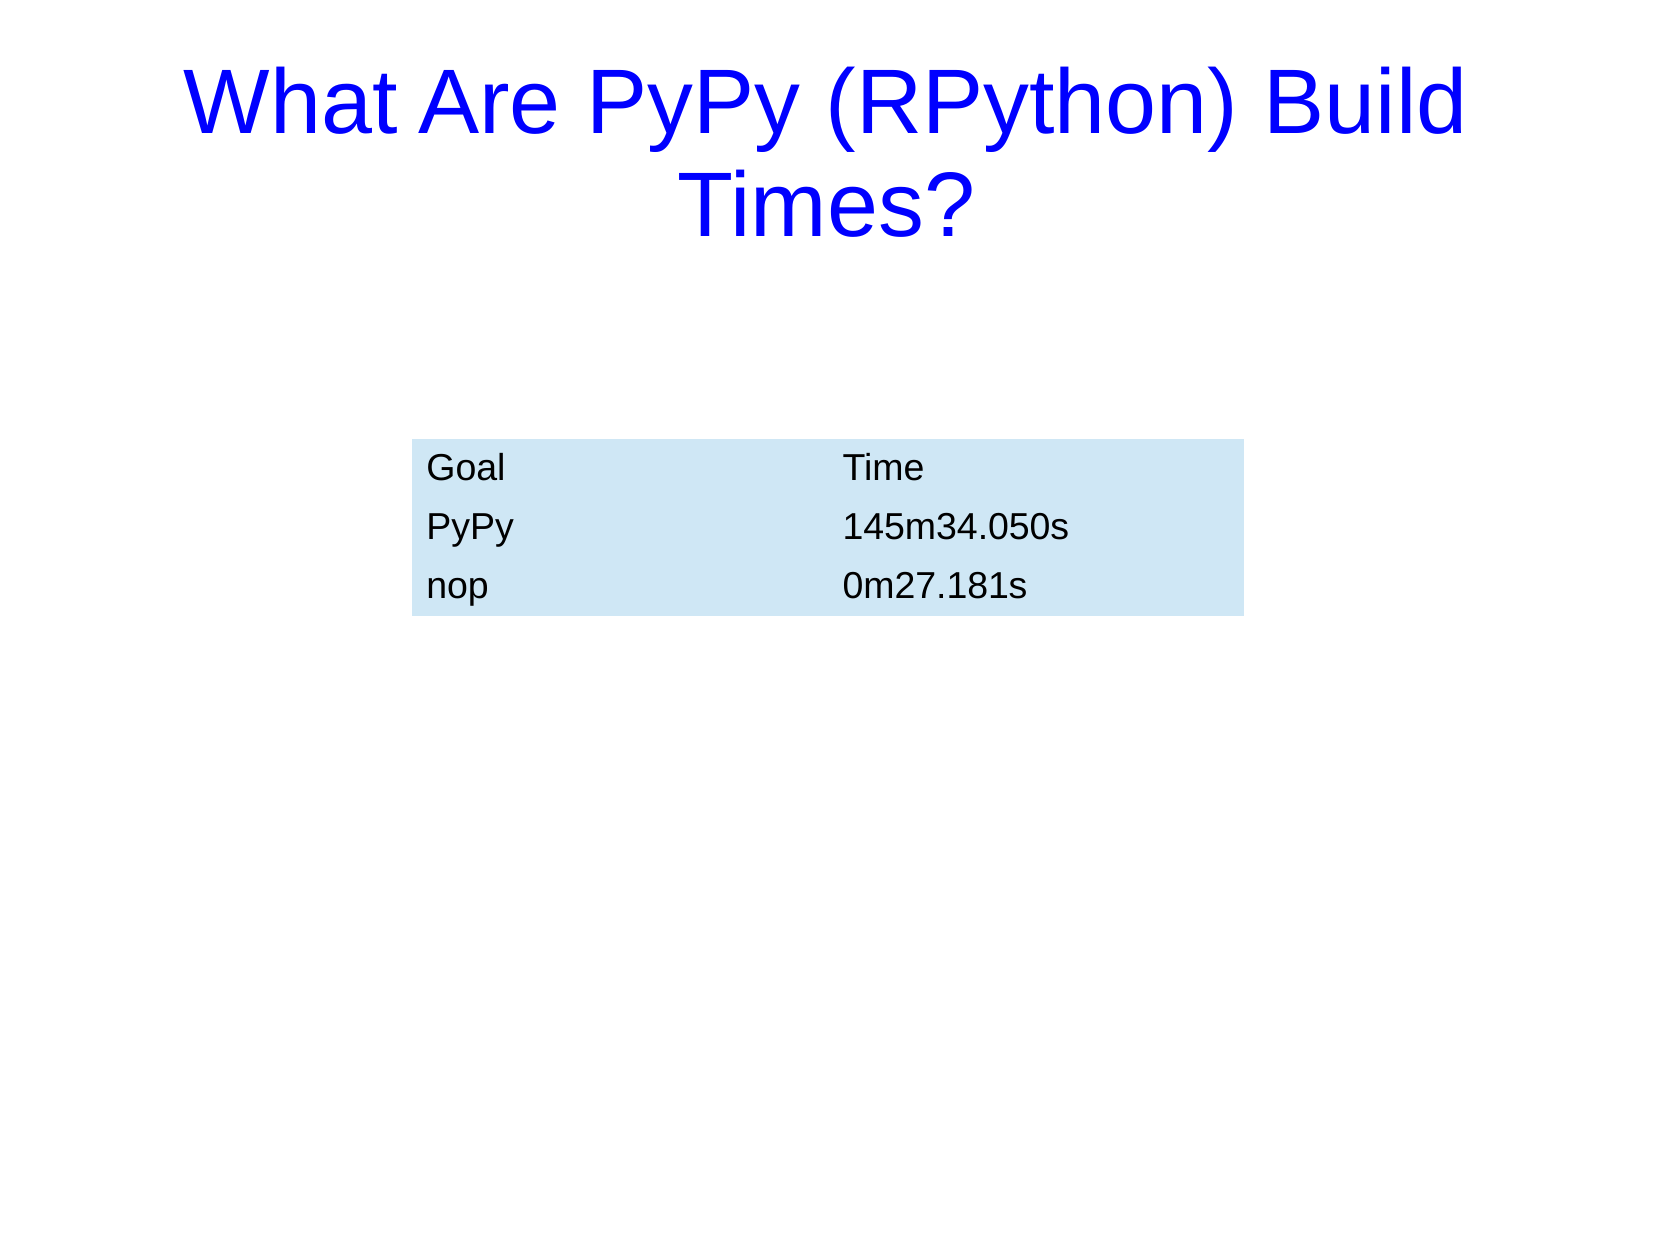

# What Are PyPy (RPython) Build Times?
| Goal | Time |
| --- | --- |
| PyPy | 145m34.050s |
| nop | 0m27.181s |